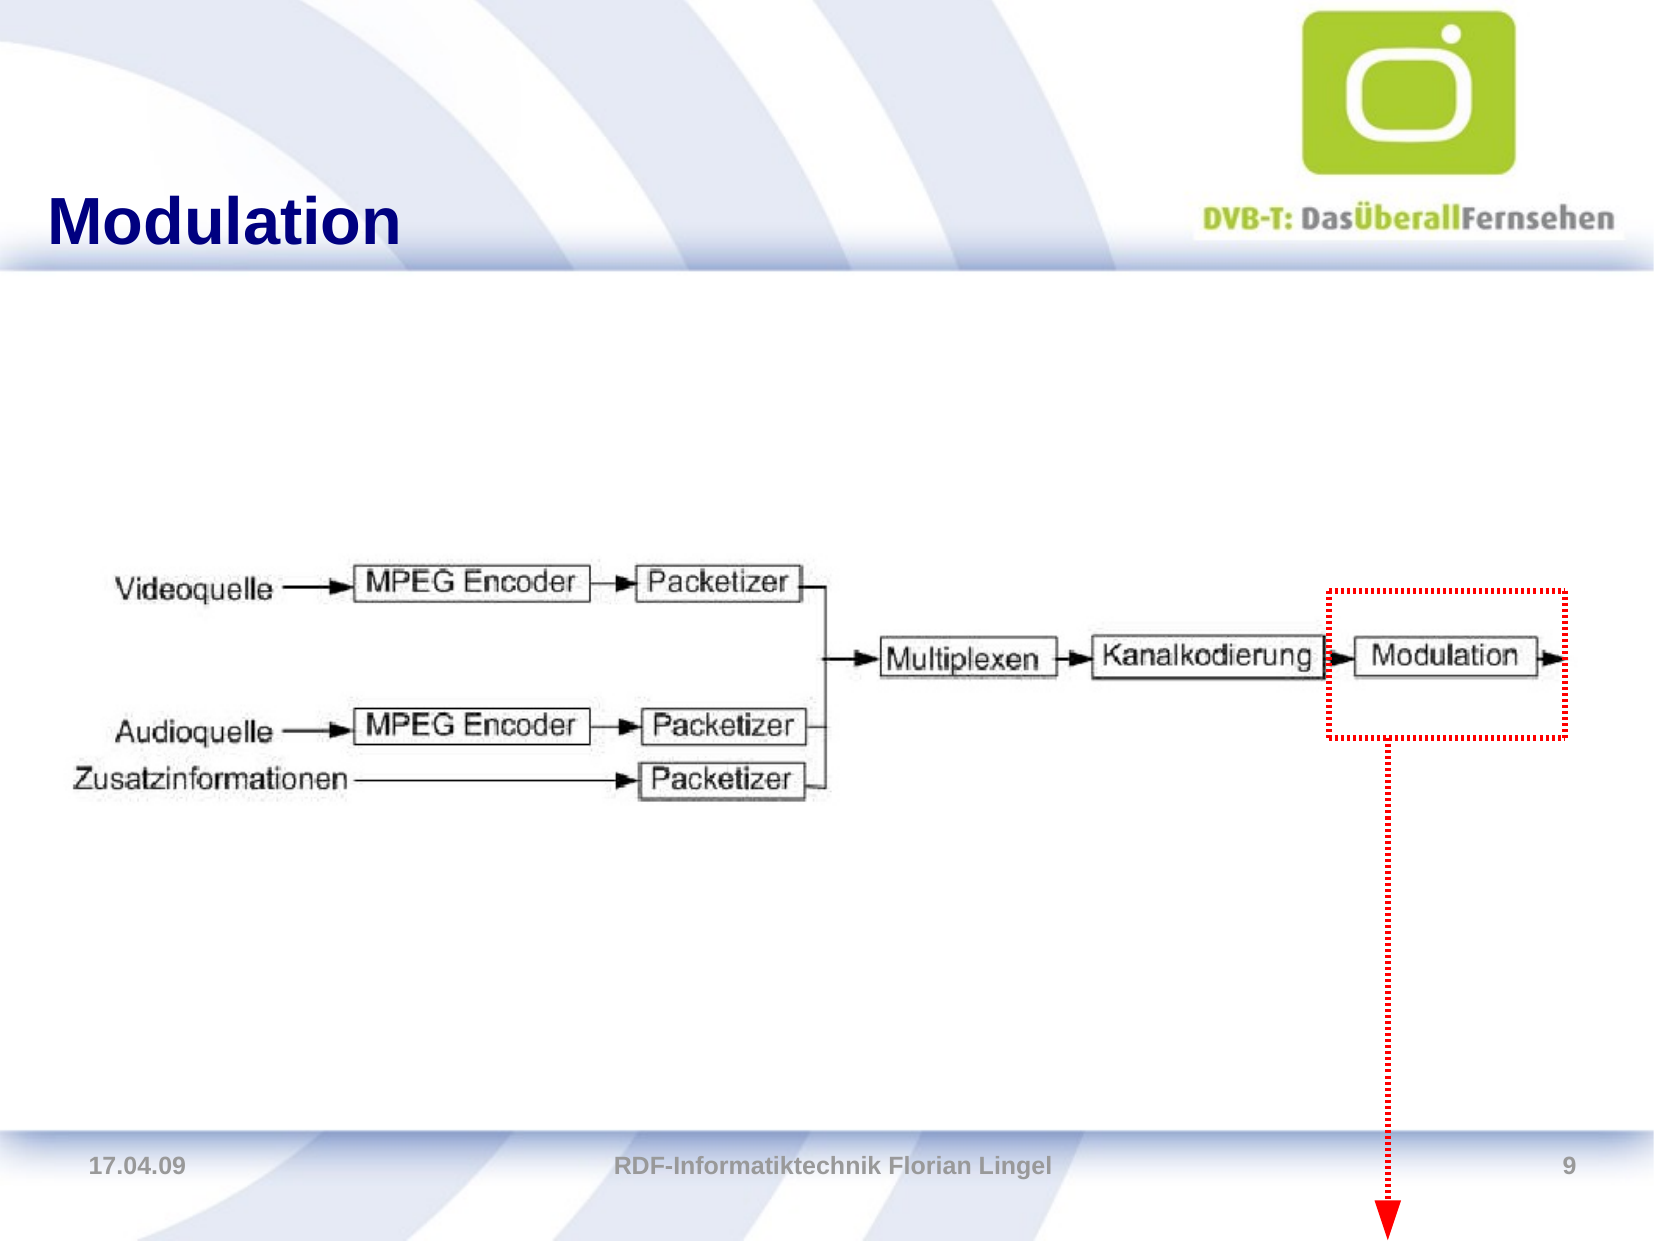

# Modulation
17.04.09
RDF-Informatiktechnik Florian Lingel
9